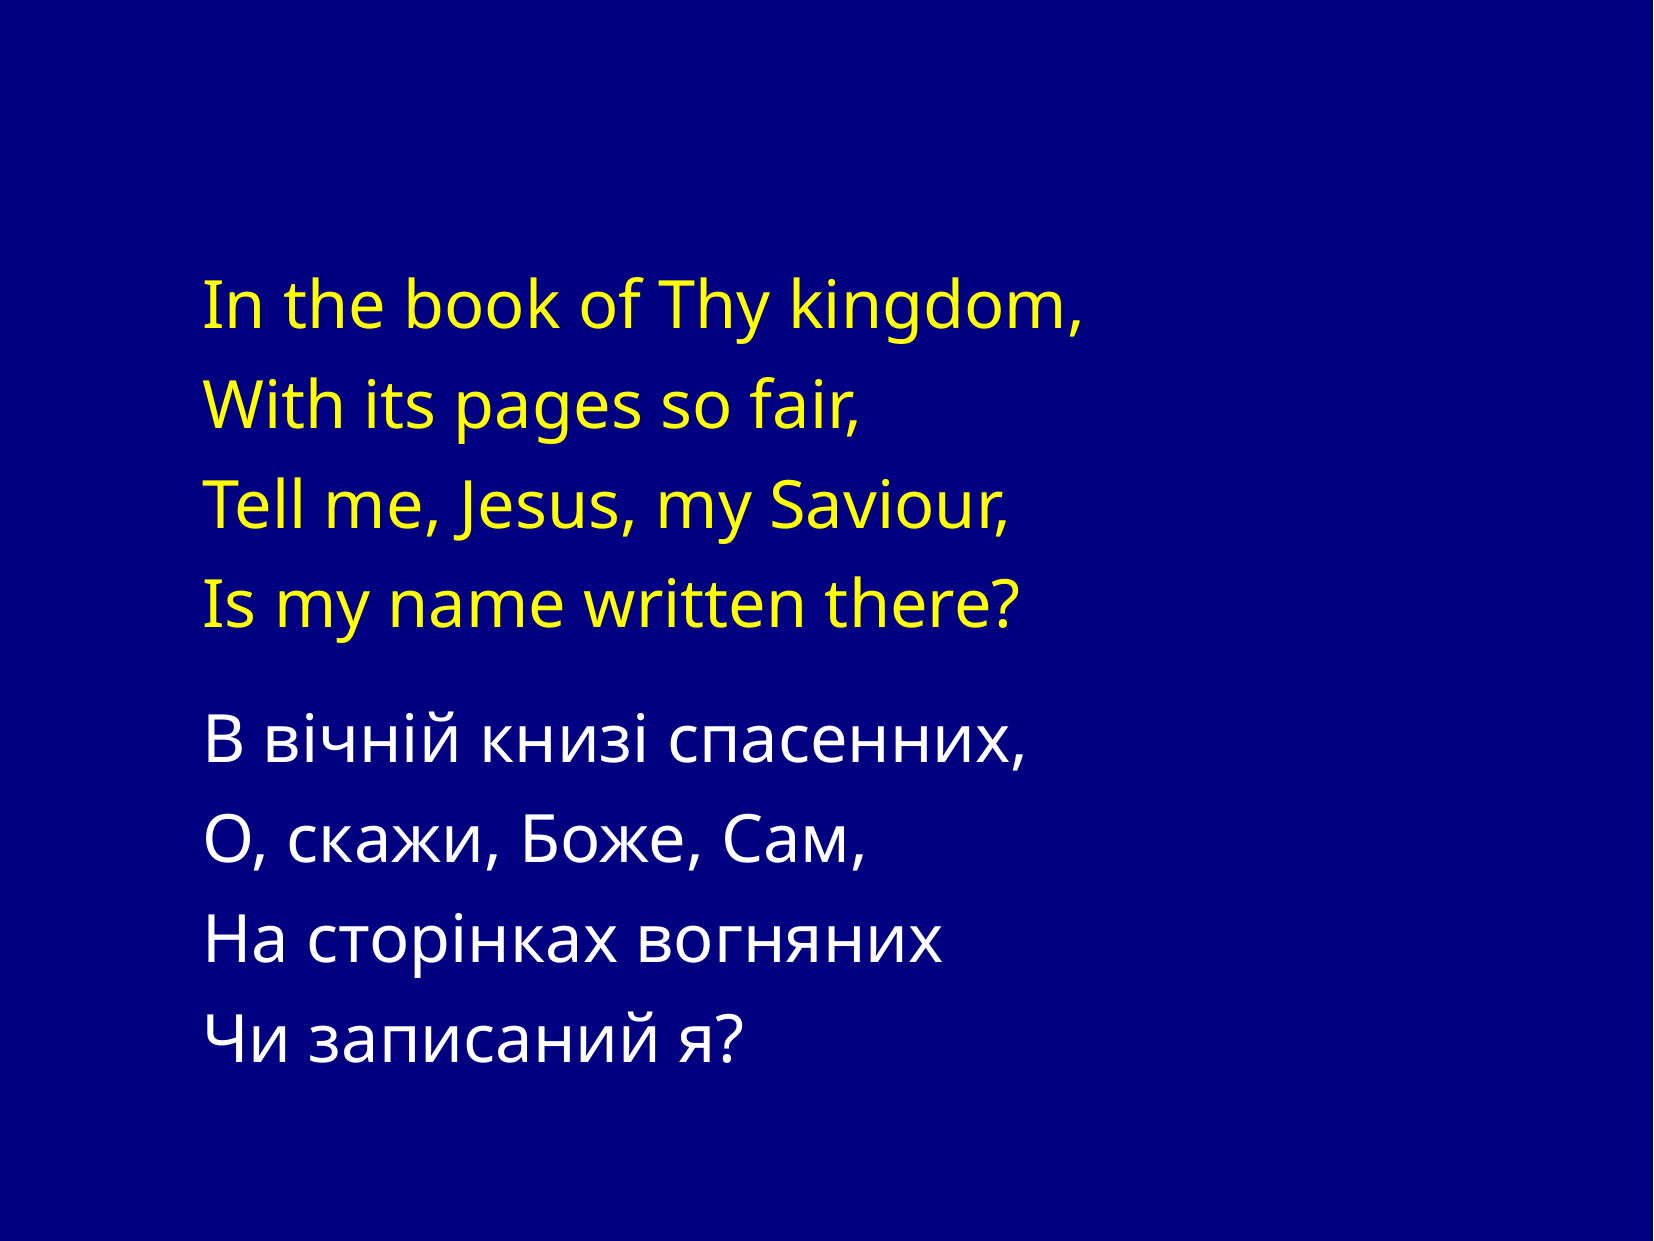

In the book of Thy kingdom,
	With its pages so fair,
	Tell me, Jesus, my Saviour,
	Is my name written there?
	В вічній книзі спасенних,
	О, скажи, Боже, Сам,
	На сторінках вогняних
	Чи записаний я?